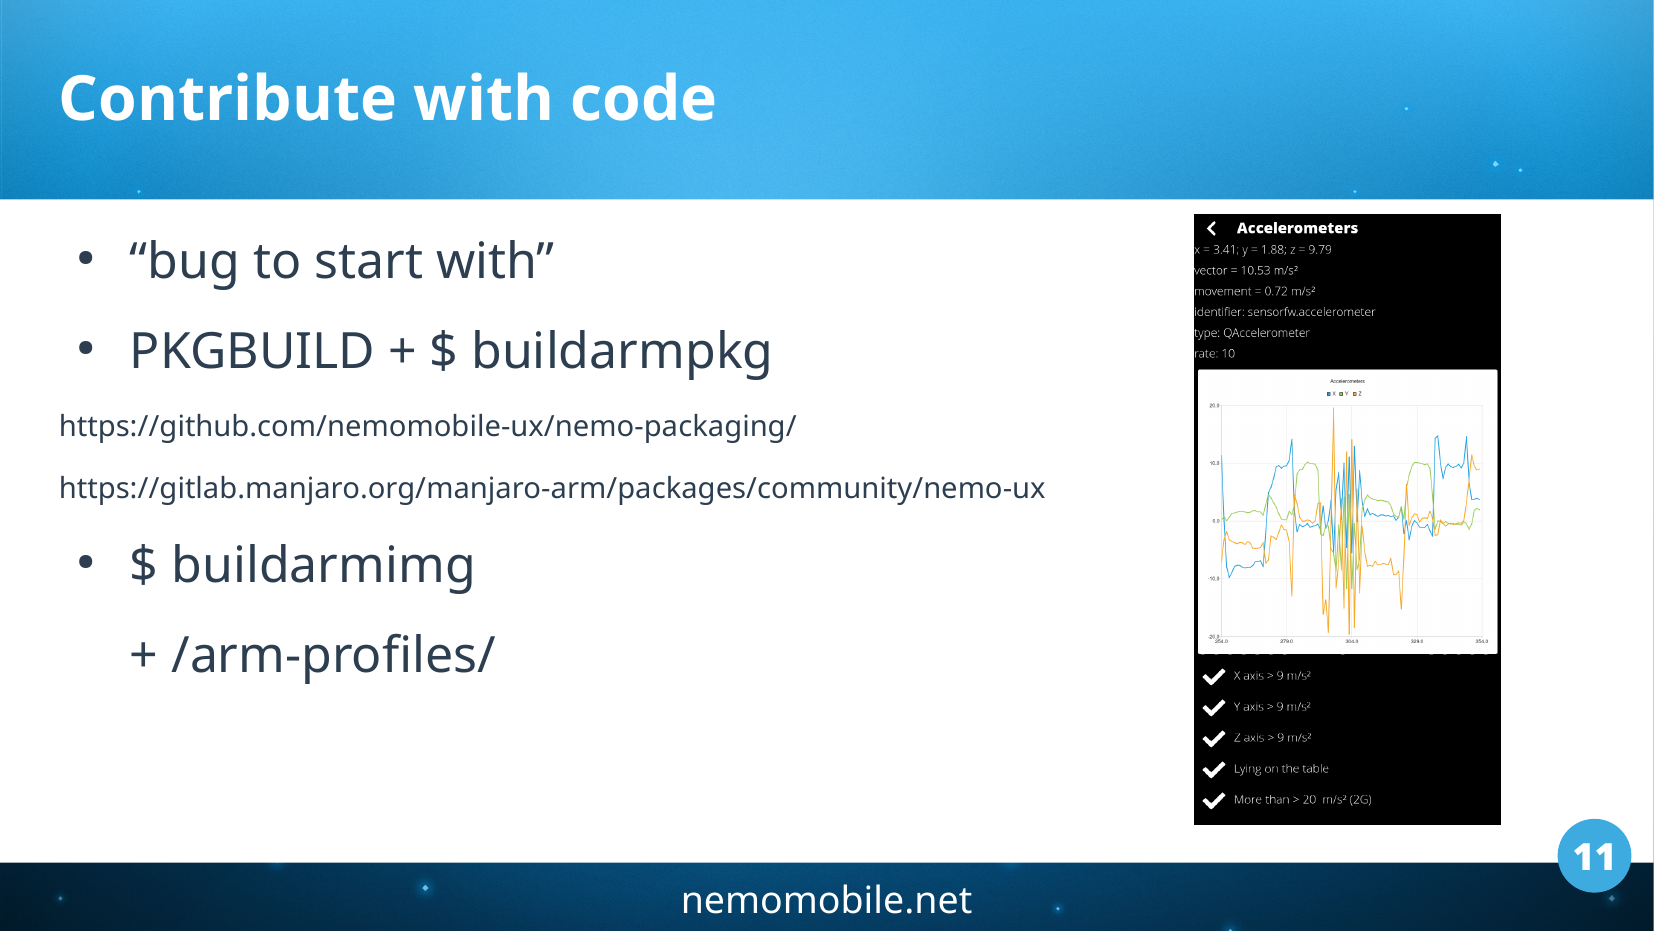

# Contribute with code
“bug to start with”
PKGBUILD + $ buildarmpkg
https://github.com/nemomobile-ux/nemo-packaging/
https://gitlab.manjaro.org/manjaro-arm/packages/community/nemo-ux
$ buildarmimg
+ /arm-profiles/
nemomobile.net